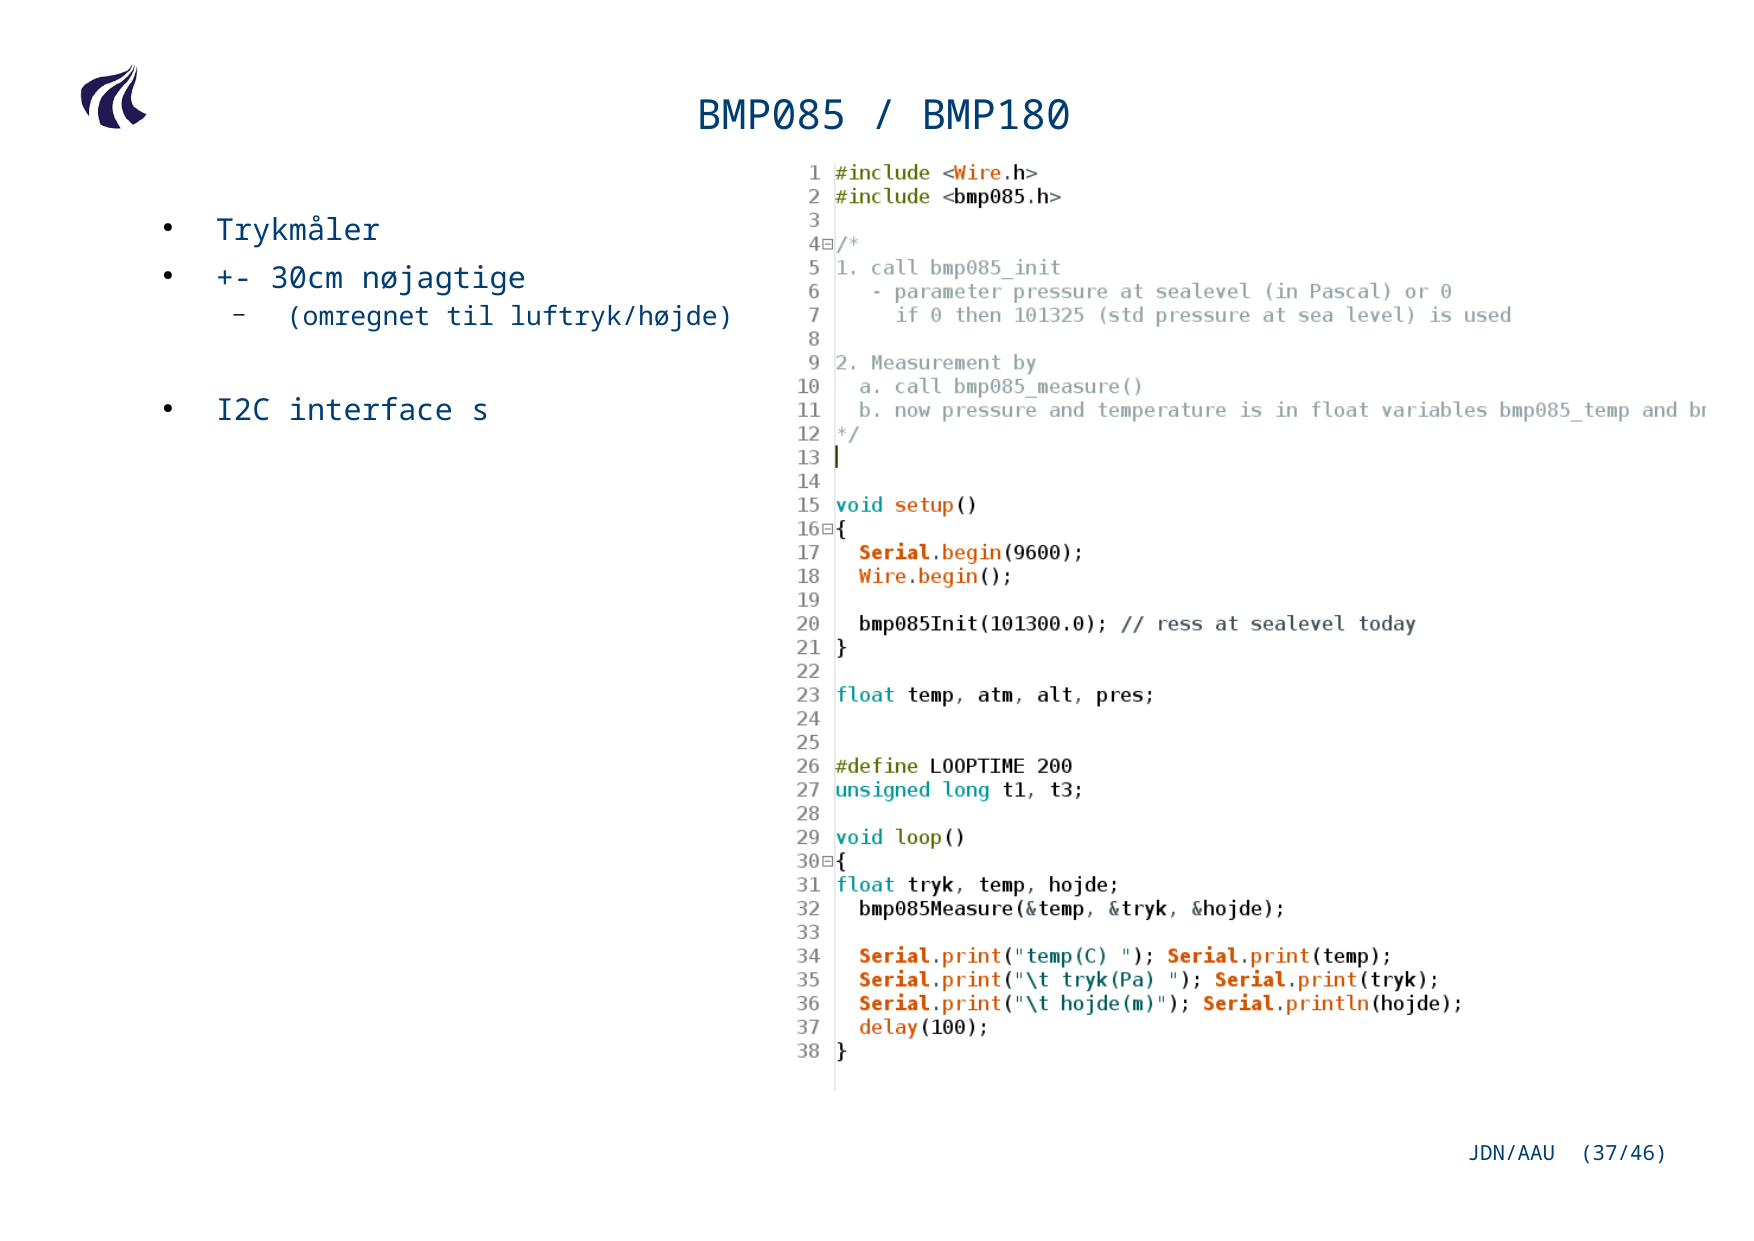

# BMP085 / BMP180
Trykmåler
+- 30cm nøjagtige
(omregnet til luftryk/højde)
I2C interface s